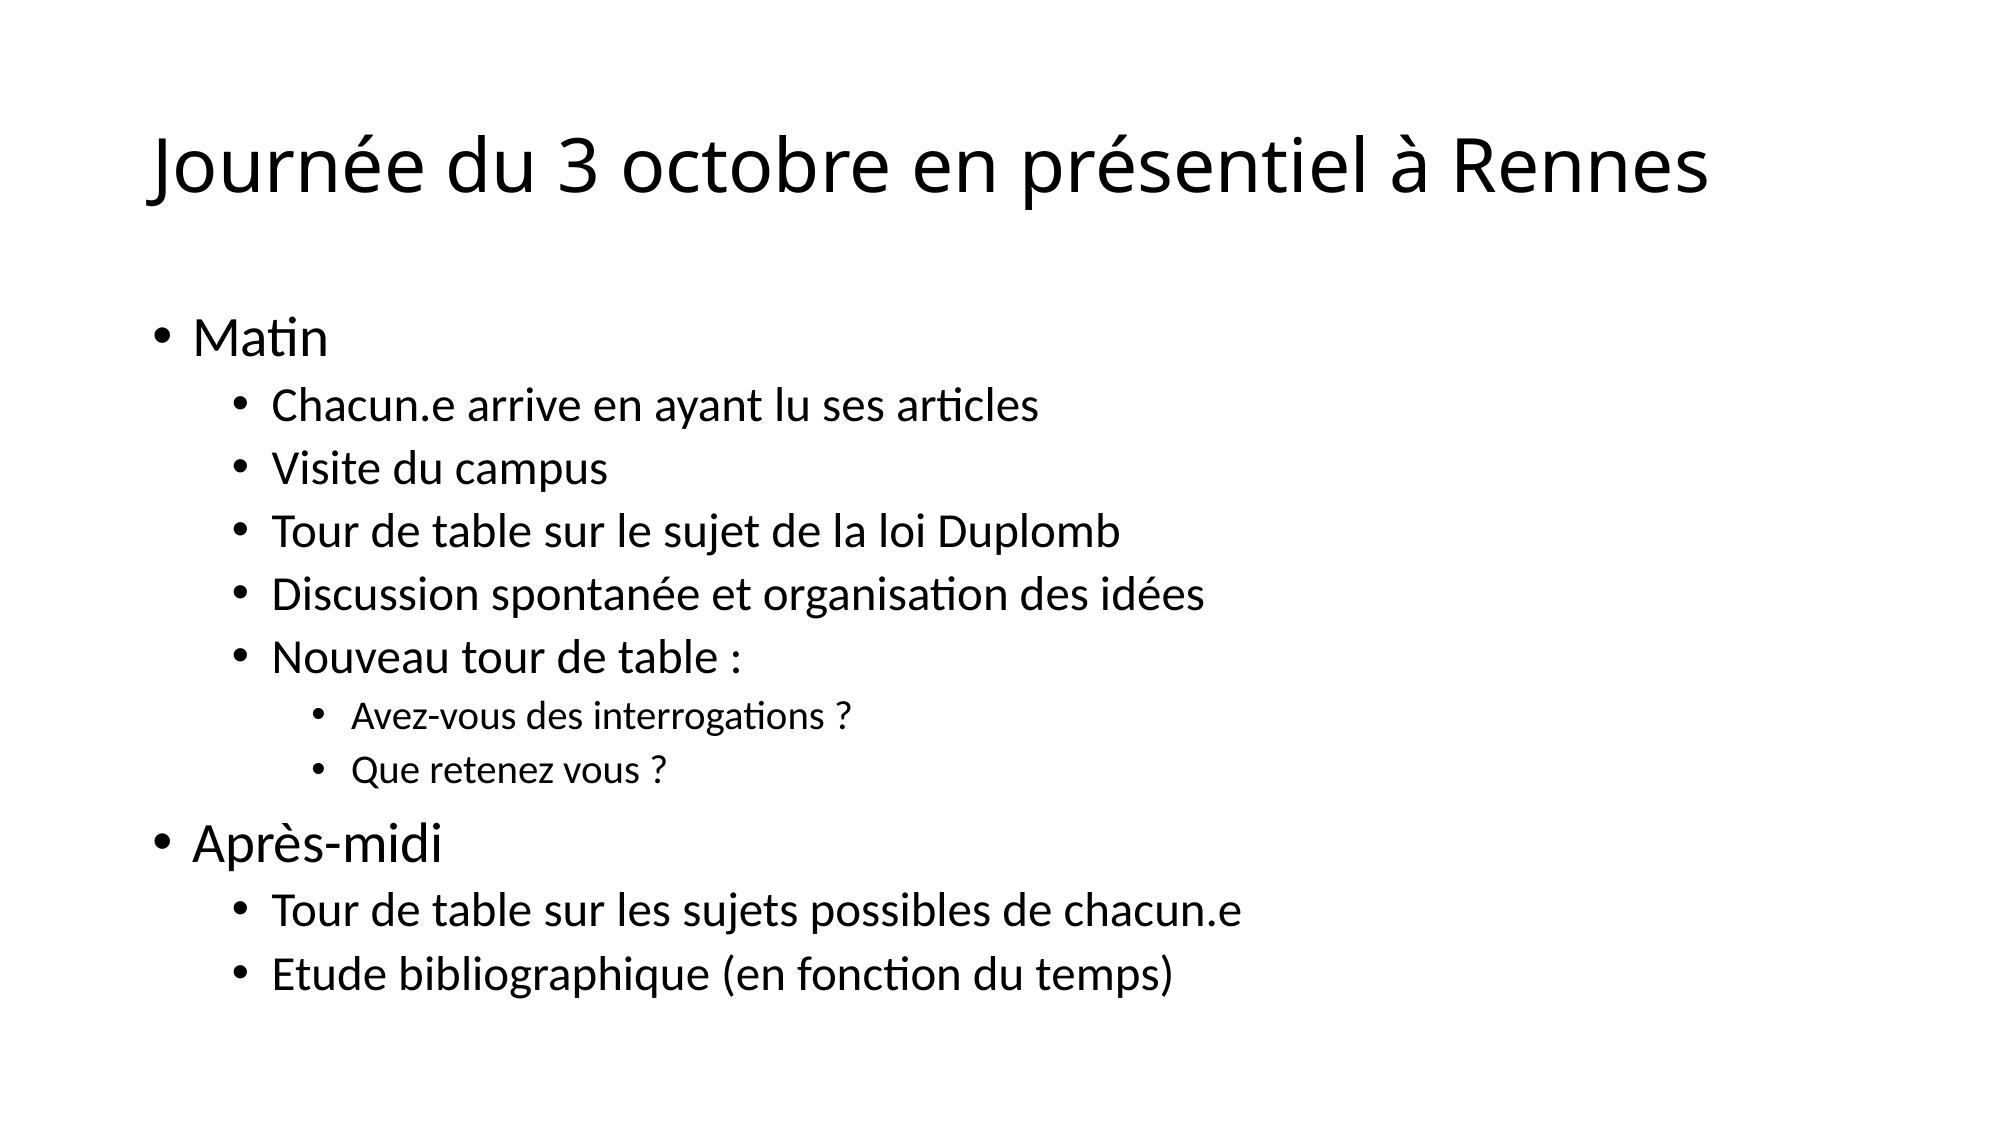

# Journée du 3 octobre en présentiel à Rennes
Matin
Chacun.e arrive en ayant lu ses articles
Visite du campus
Tour de table sur le sujet de la loi Duplomb
Discussion spontanée et organisation des idées
Nouveau tour de table :
Avez-vous des interrogations ?
Que retenez vous ?
Après-midi
Tour de table sur les sujets possibles de chacun.e
Etude bibliographique (en fonction du temps)